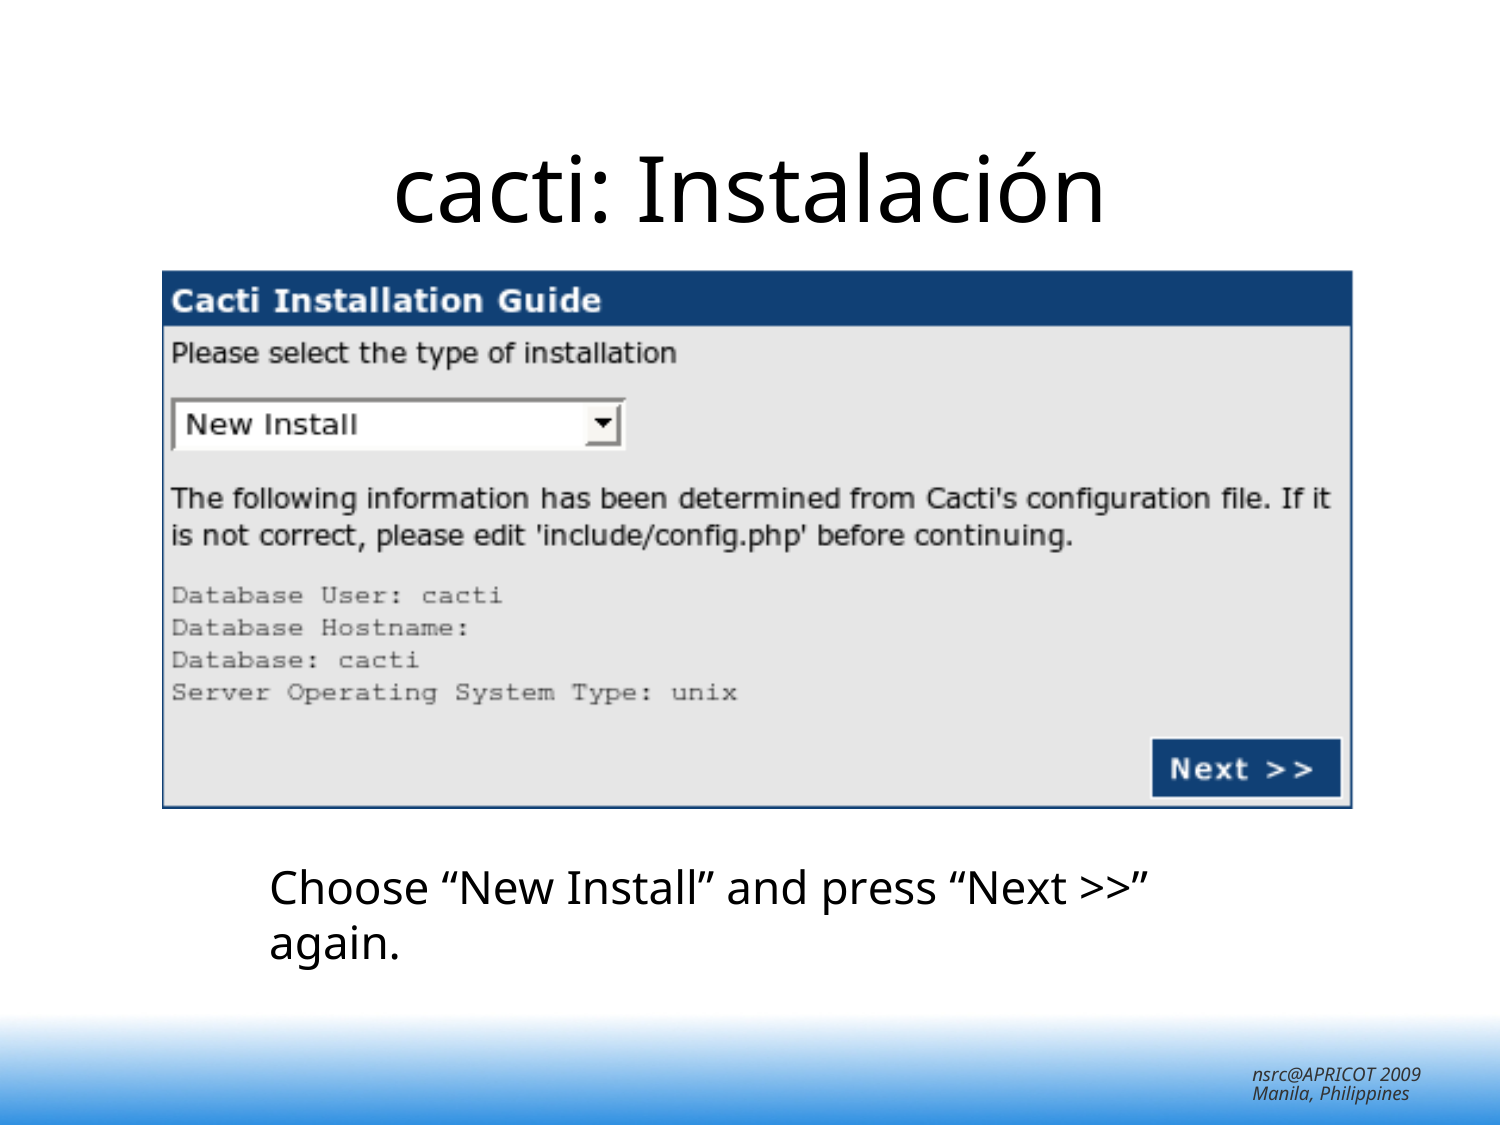

# cacti: Instalación
Choose “New Install” and press “Next >>” again.